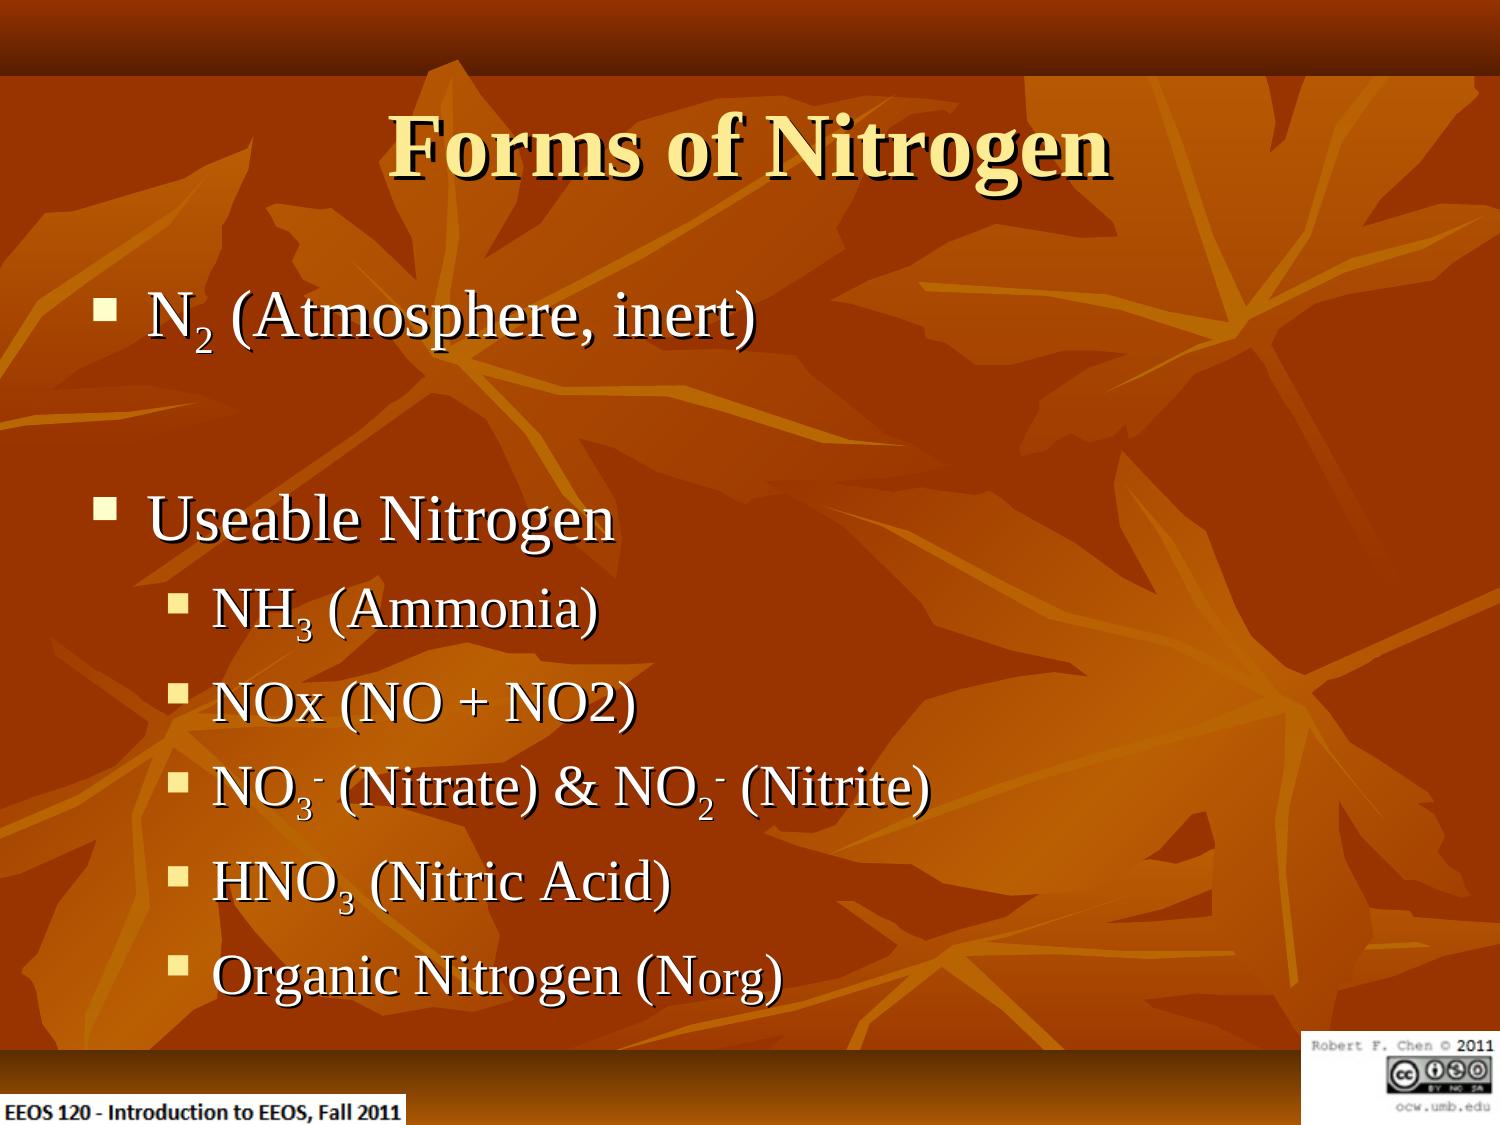

# Forms of Nitrogen
N2 (Atmosphere, inert)
Useable Nitrogen
NH3 (Ammonia)
NOx (NO + NO2)
NO3- (Nitrate) & NO2- (Nitrite)
HNO3 (Nitric Acid)
Organic Nitrogen (Norg)